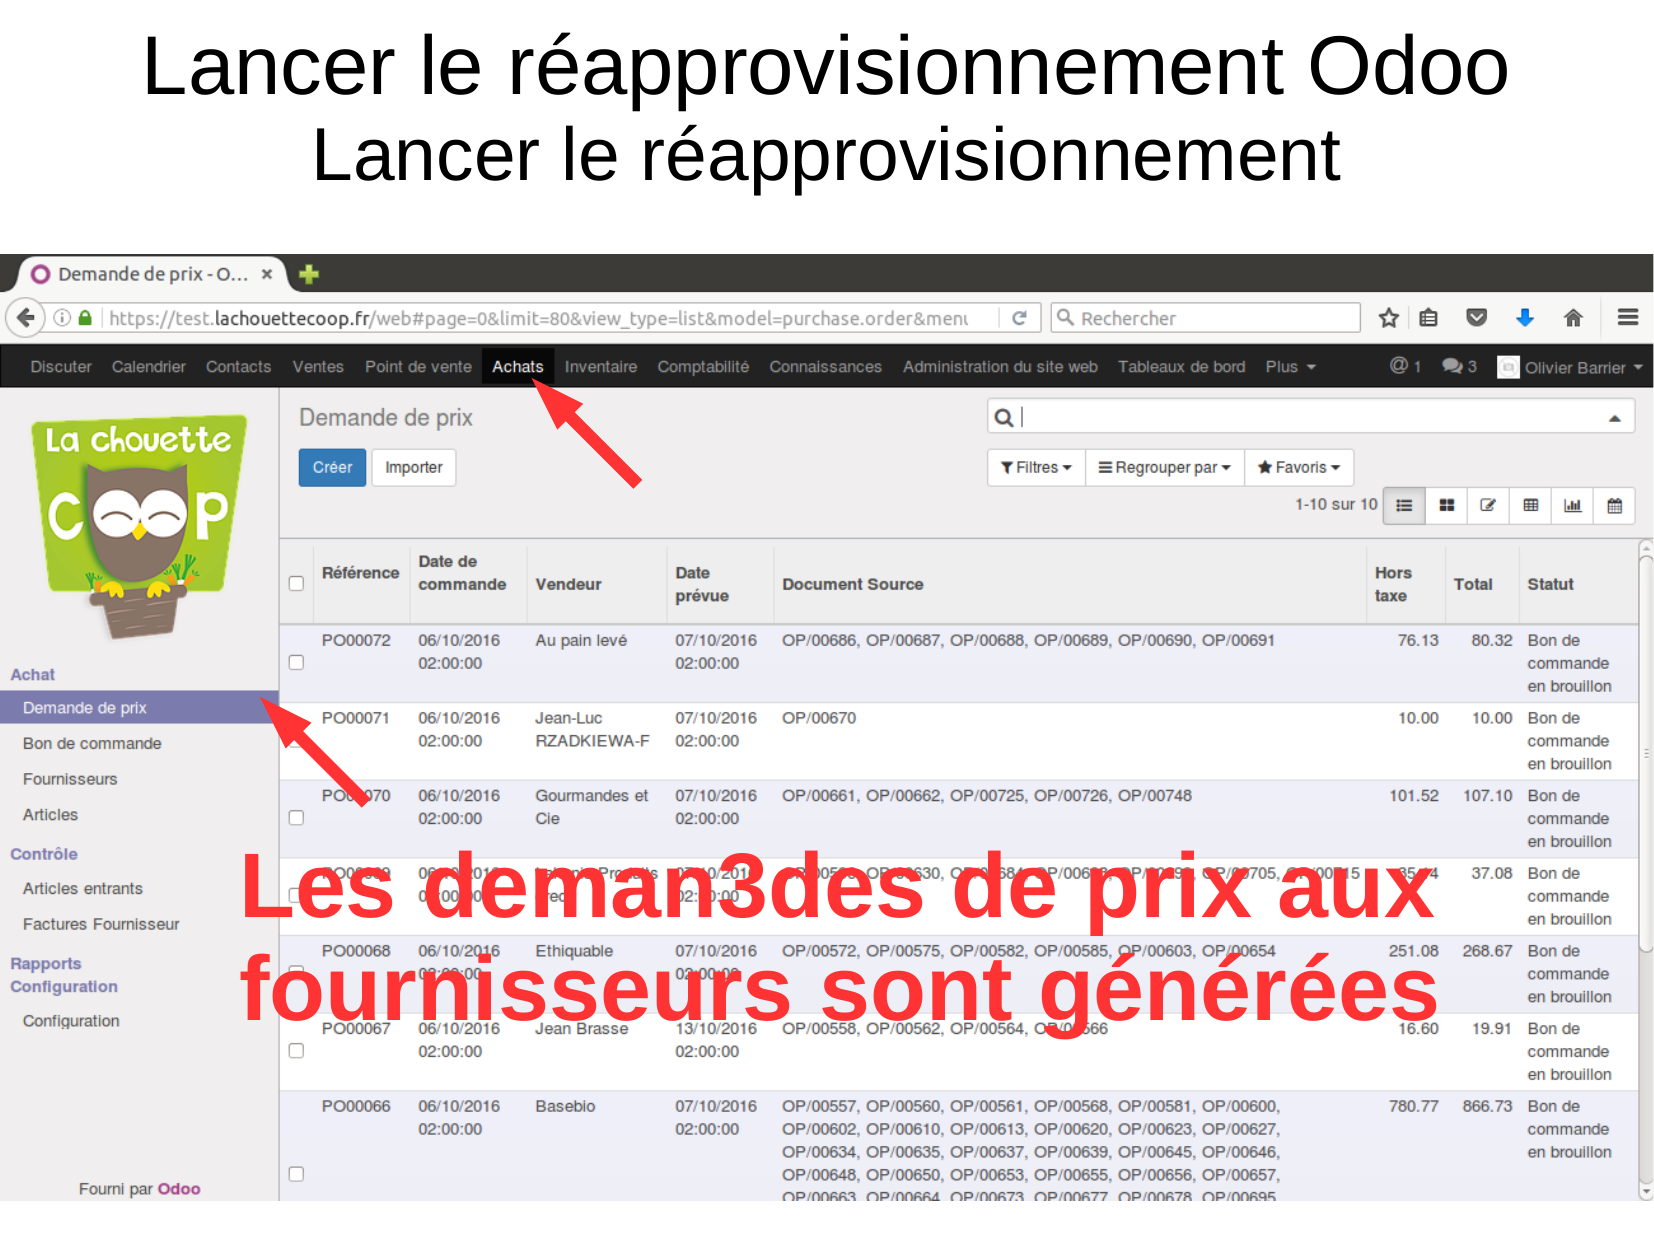

# Lancer le réapprovisionnement Odoo Lancer le réapprovisionnement
Les deman3des de prix aux fournisseurs sont générées